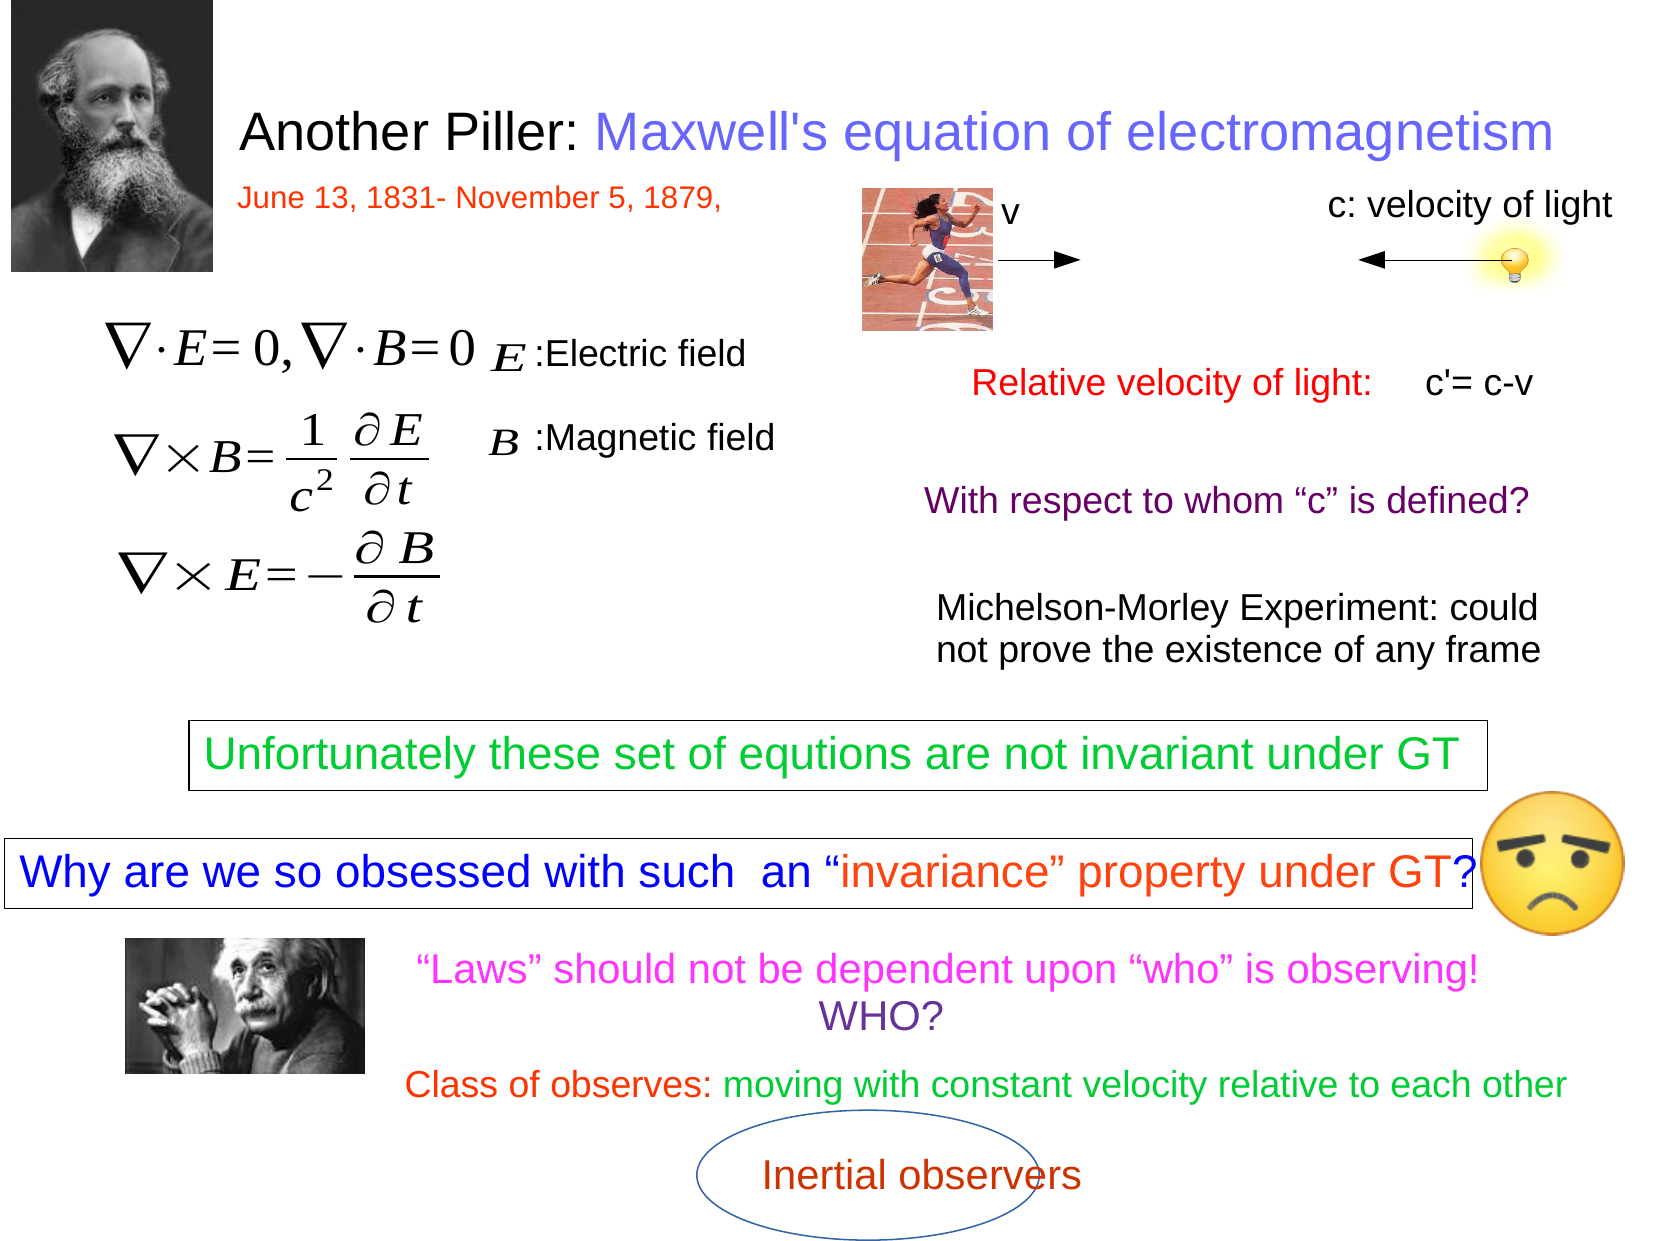

Another Piller: Maxwell's equation of electromagnetism
June 13, 1831- November 5, 1879,
c: velocity of light
v
:Electric field
:Magnetic field
Relative velocity of light: c'= c-v
With respect to whom “c” is defined?
Michelson-Morley Experiment: could
not prove the existence of any frame
Unfortunately these set of equtions are not invariant under GT
Why are we so obsessed with such an “invariance” property under GT?
“Laws” should not be dependent upon “who” is observing!
 WHO?
Class of observes: moving with constant velocity relative to each other
Inertial observers